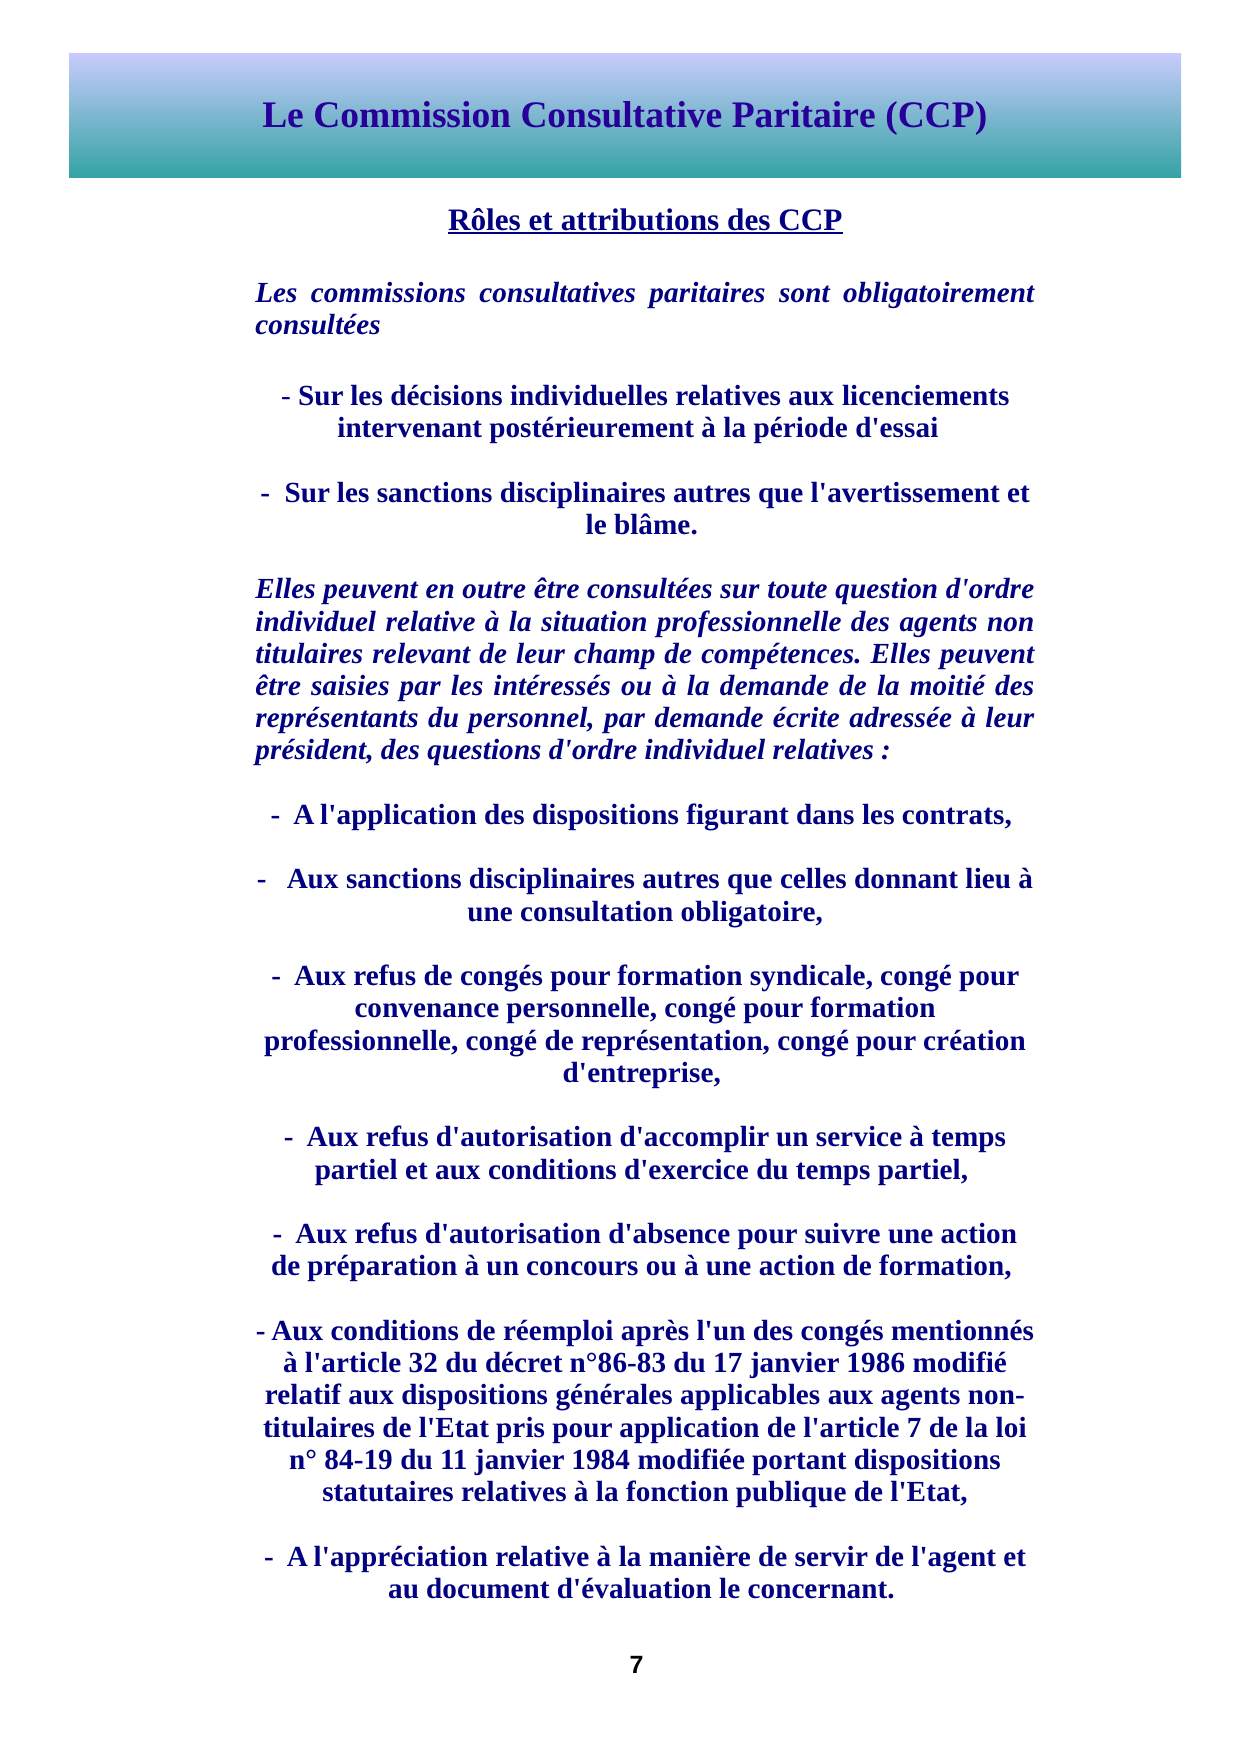

Le Commission Consultative Paritaire (CCP)
# Rôles et attributions des CCP
Les commissions consultatives paritaires sont obligatoirement consultées
- Sur les décisions individuelles relatives aux licenciements intervenant postérieurement à la période d'essai
- Sur les sanctions disciplinaires autres que l'avertissement et le blâme.
Elles peuvent en outre être consultées sur toute question d'ordre individuel relative à la situation professionnelle des agents non titulaires relevant de leur champ de compétences. Elles peuvent être saisies par les intéressés ou à la demande de la moitié des représentants du personnel, par demande écrite adressée à leur président, des questions d'ordre individuel relatives :
- A l'application des dispositions figurant dans les contrats,
- Aux sanctions disciplinaires autres que celles donnant lieu à une consultation obligatoire,
- Aux refus de congés pour formation syndicale, congé pour convenance personnelle, congé pour formation professionnelle, congé de représentation, congé pour création d'entreprise,
- Aux refus d'autorisation d'accomplir un service à temps partiel et aux conditions d'exercice du temps partiel,
- Aux refus d'autorisation d'absence pour suivre une action de préparation à un concours ou à une action de formation,
- Aux conditions de réemploi après l'un des congés mentionnés à l'article 32 du décret n°86-83 du 17 janvier 1986 modifié relatif aux dispositions générales applicables aux agents non-titulaires de l'Etat pris pour application de l'article 7 de la loi n° 84-19 du 11 janvier 1984 modifiée portant dispositions statutaires relatives à la fonction publique de l'Etat,
- A l'appréciation relative à la manière de servir de l'agent et au document d'évaluation le concernant.
7
7